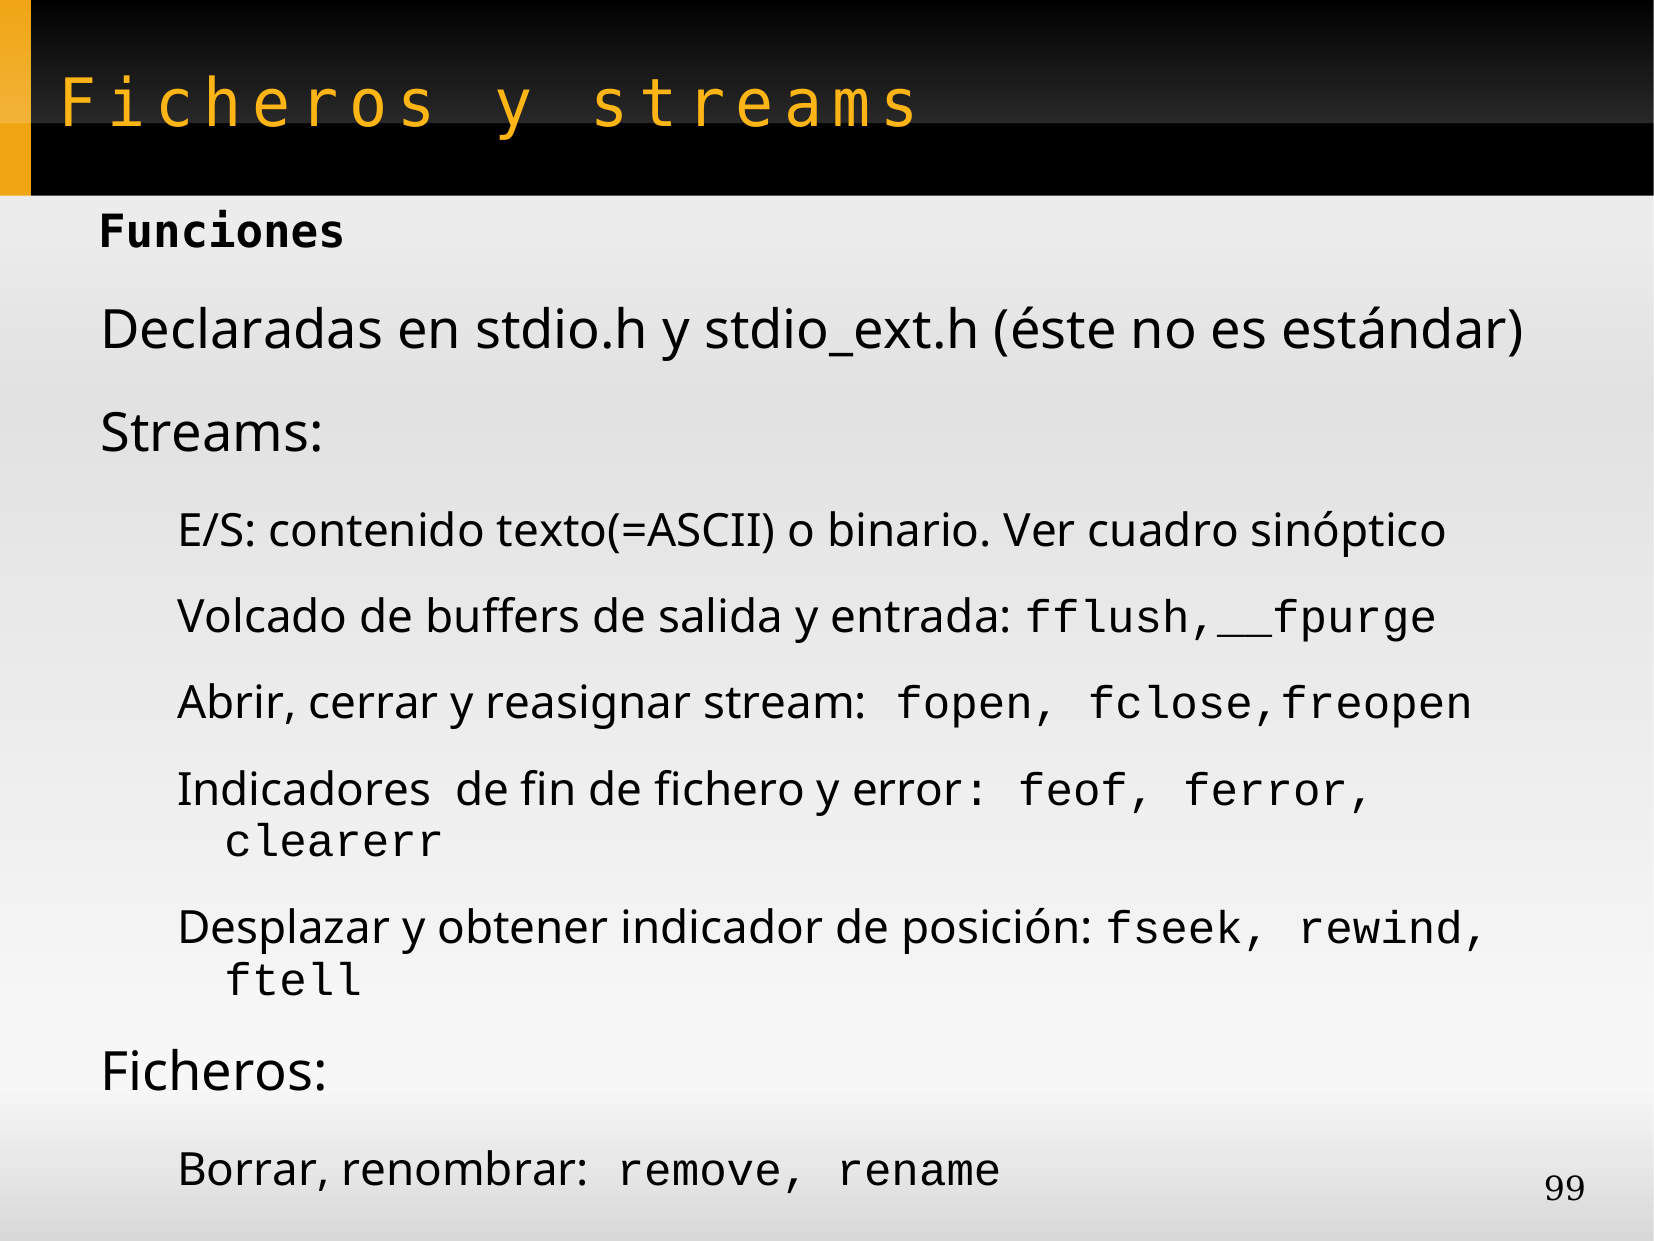

# Ficheros y streams
Funciones
Declaradas en stdio.h y stdio_ext.h (éste no es estándar)
Streams:
E/S: contenido texto(=ASCII) o binario. Ver cuadro sinóptico
Volcado de buffers de salida y entrada: fflush,__fpurge
Abrir, cerrar y reasignar stream: fopen, fclose,freopen
Indicadores de fin de fichero y error: feof, ferror, clearerr
Desplazar y obtener indicador de posición: fseek, rewind, ftell
Ficheros:
Borrar, renombrar: remove, rename
99